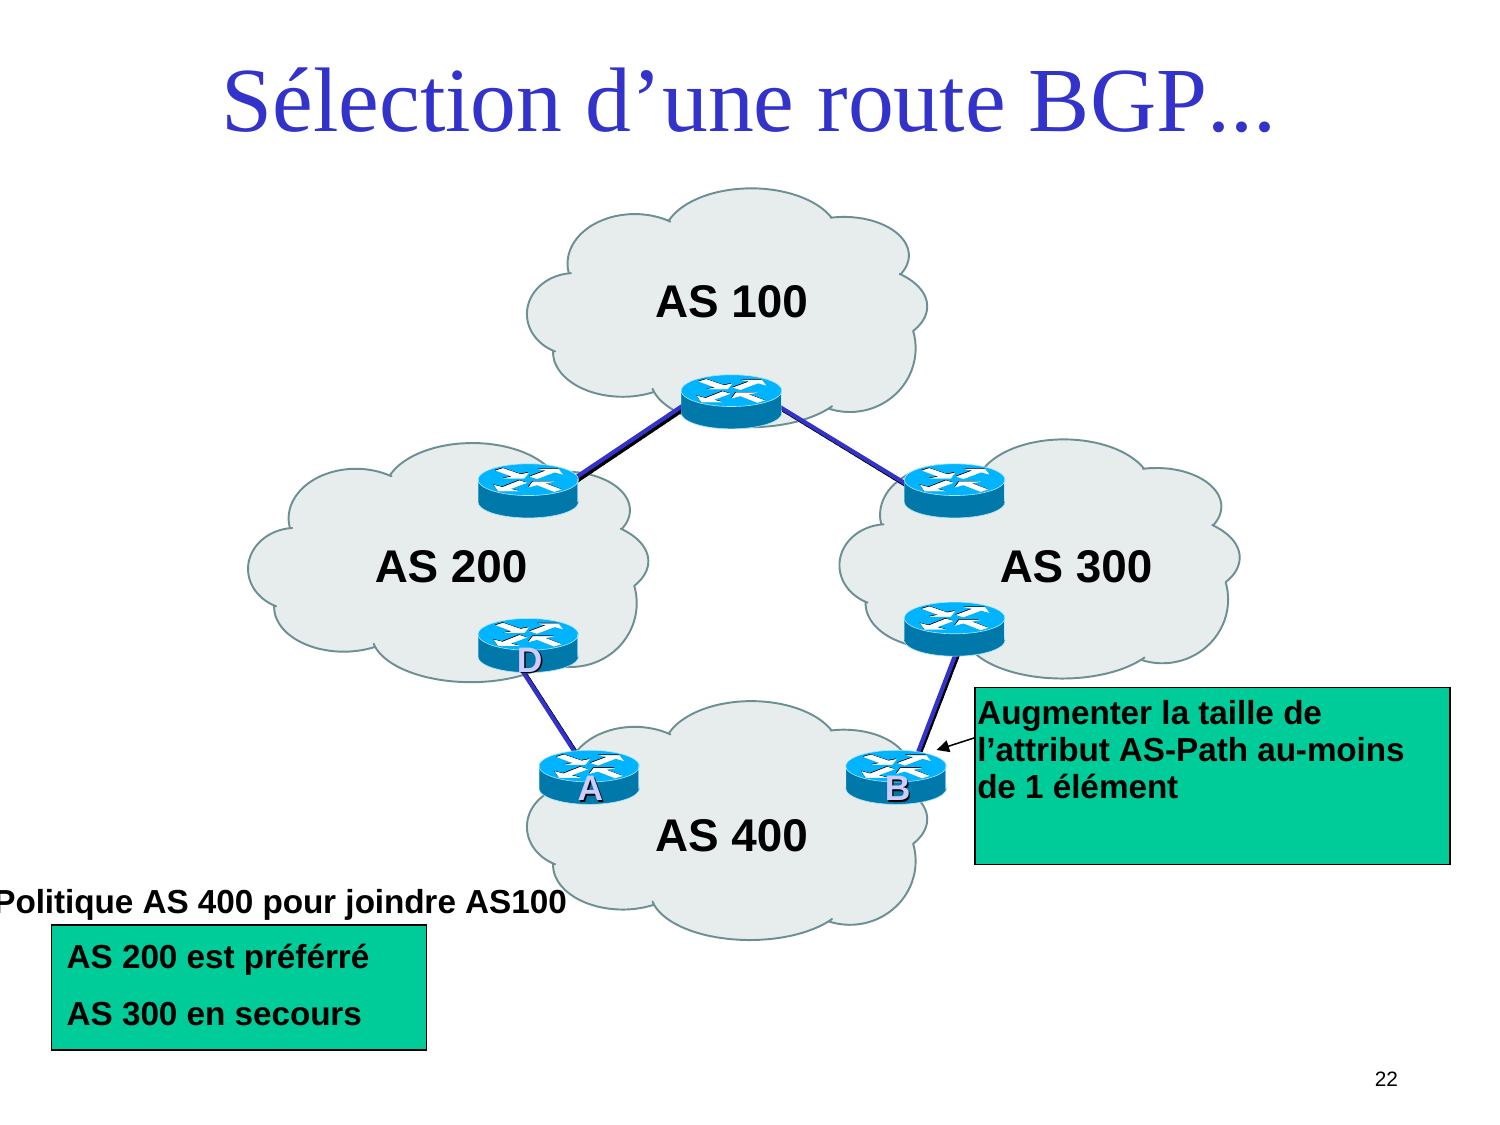

# Sélection d’une route BGP...
AS 100
AS 200
AS 300
D
Augmenter la taille de
l’attribut AS-Path au-moins
de 1 élément
A
B
 Politique AS 400 pour joindre AS100
AS 200 est préférré
AS 300 en secours
AS 400